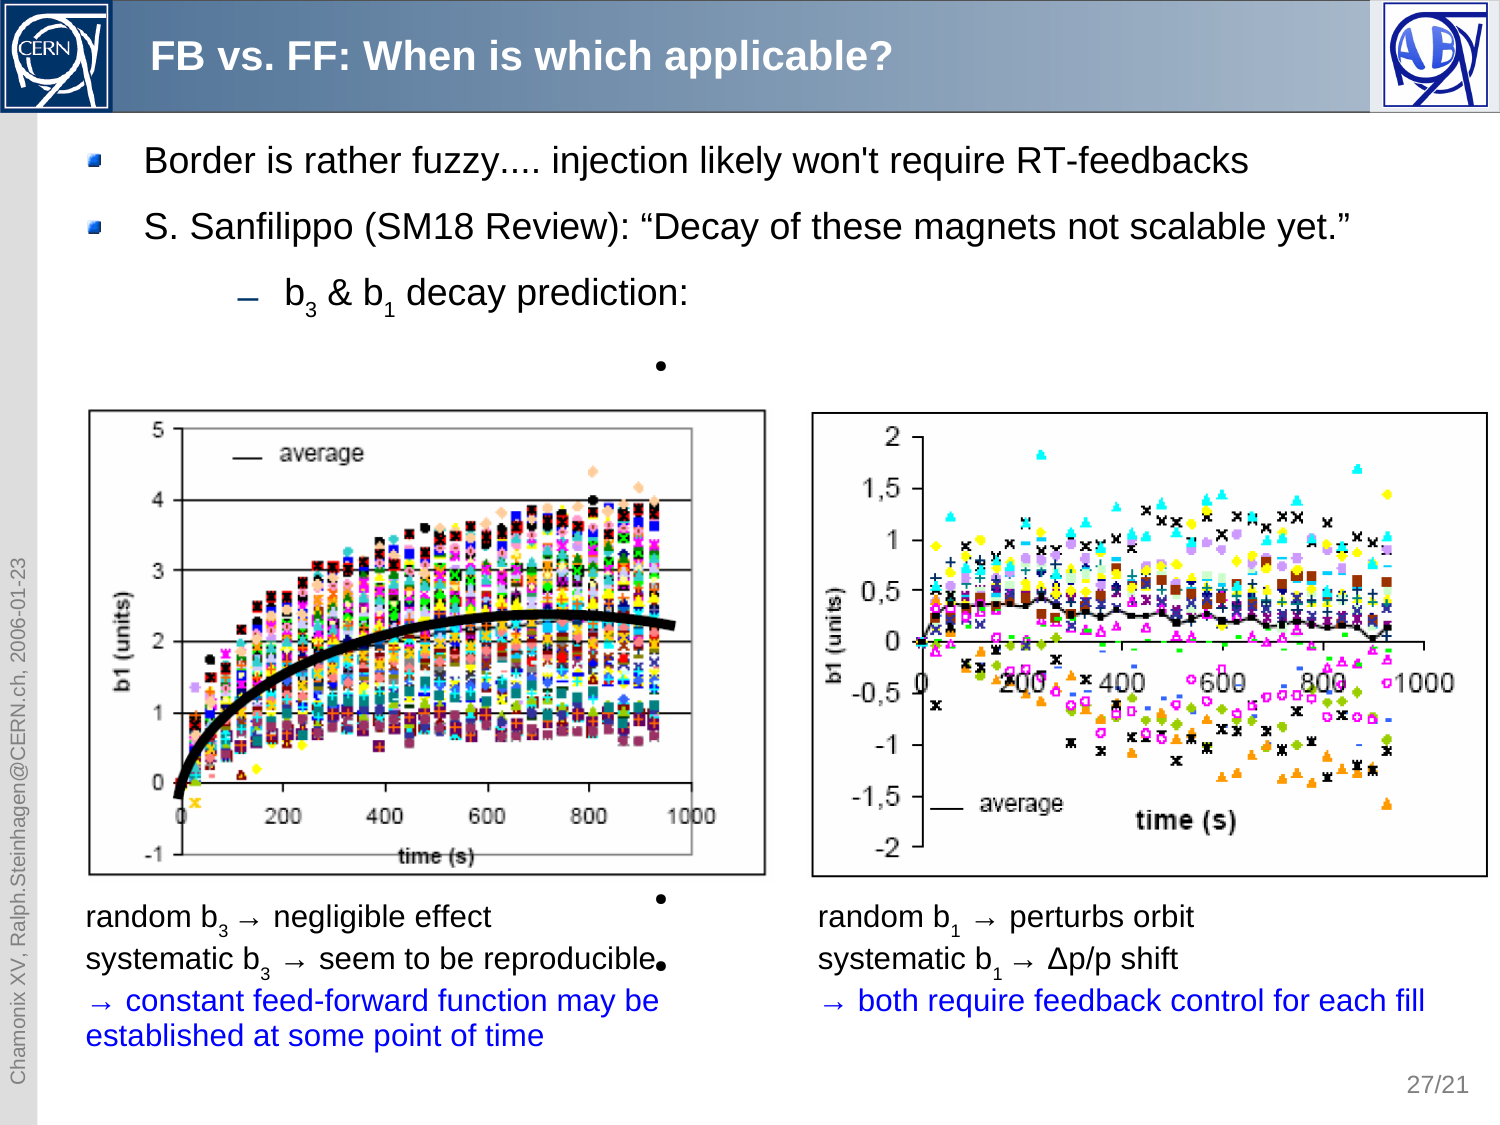

# FB vs. FF: When is which applicable?
Border is rather fuzzy.... injection likely won't require RT-feedbacks
S. Sanfilippo (SM18 Review): “Decay of these magnets not scalable yet.”
b3 & b1 decay prediction:
random b3 → negligible effect
systematic b3 → seem to be reproducible
→ constant feed-forward function may be established at some point of time
random b1 → perturbs orbit
systematic b1 → Δp/p shift
→ both require feedback control for each fill